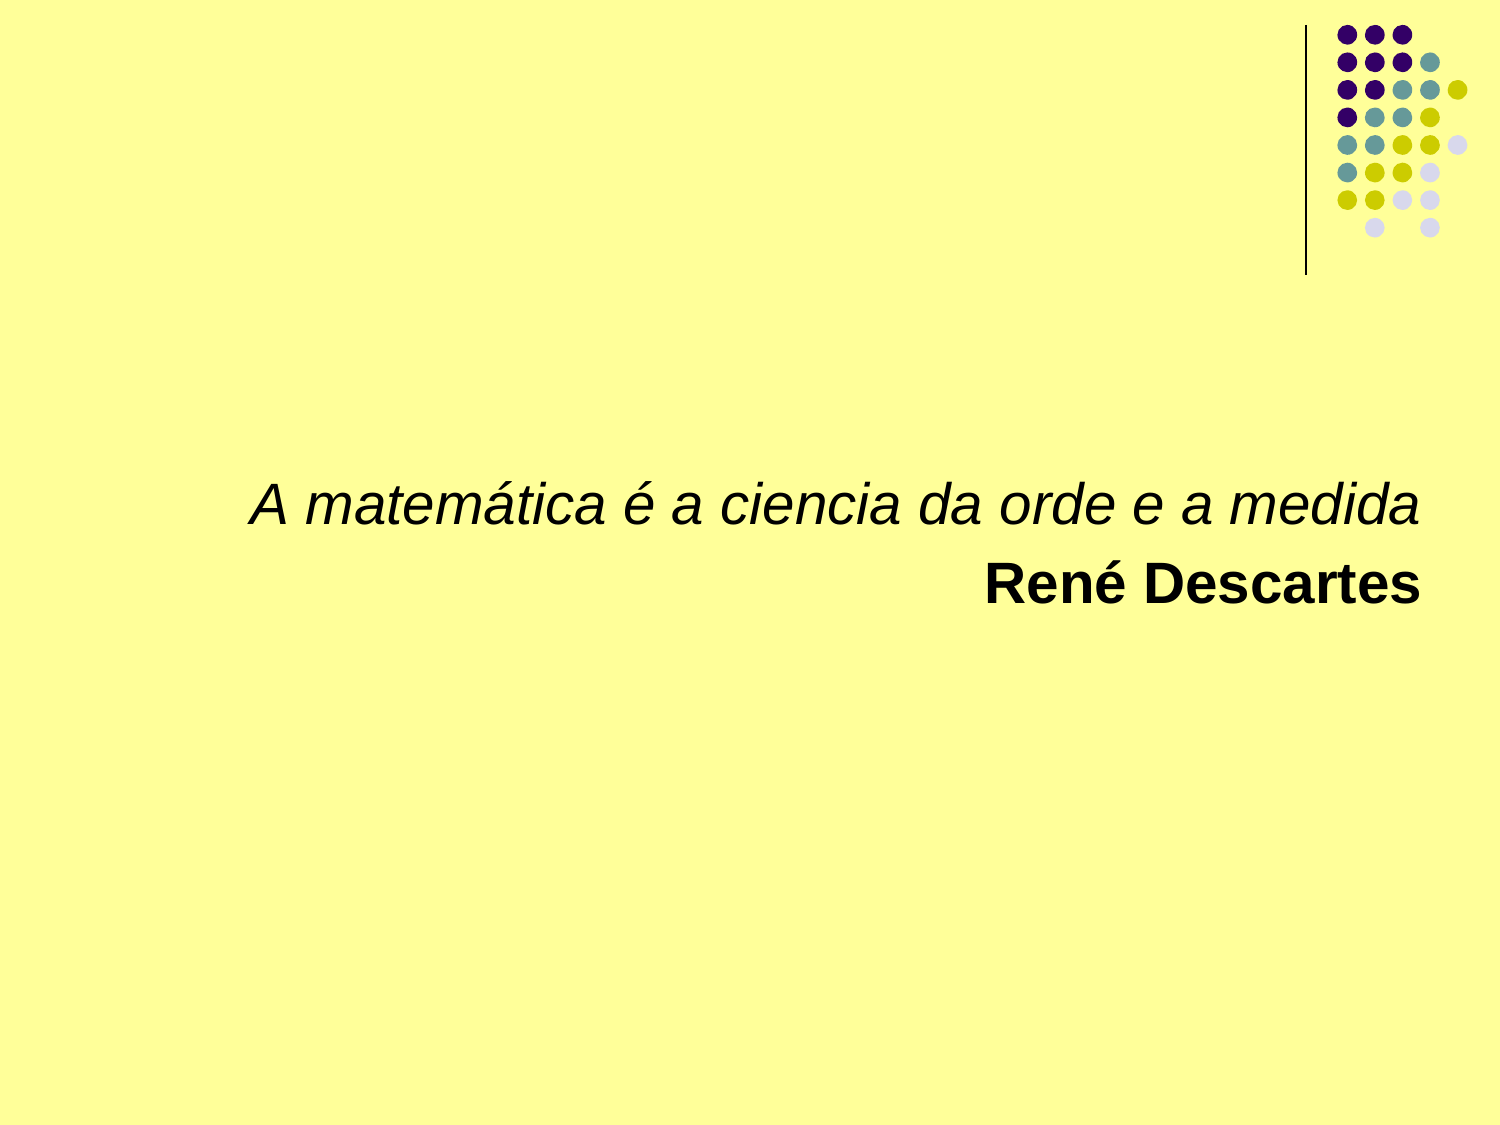

# A matemática é a ciencia da orde e a medida
 					 René Descartes